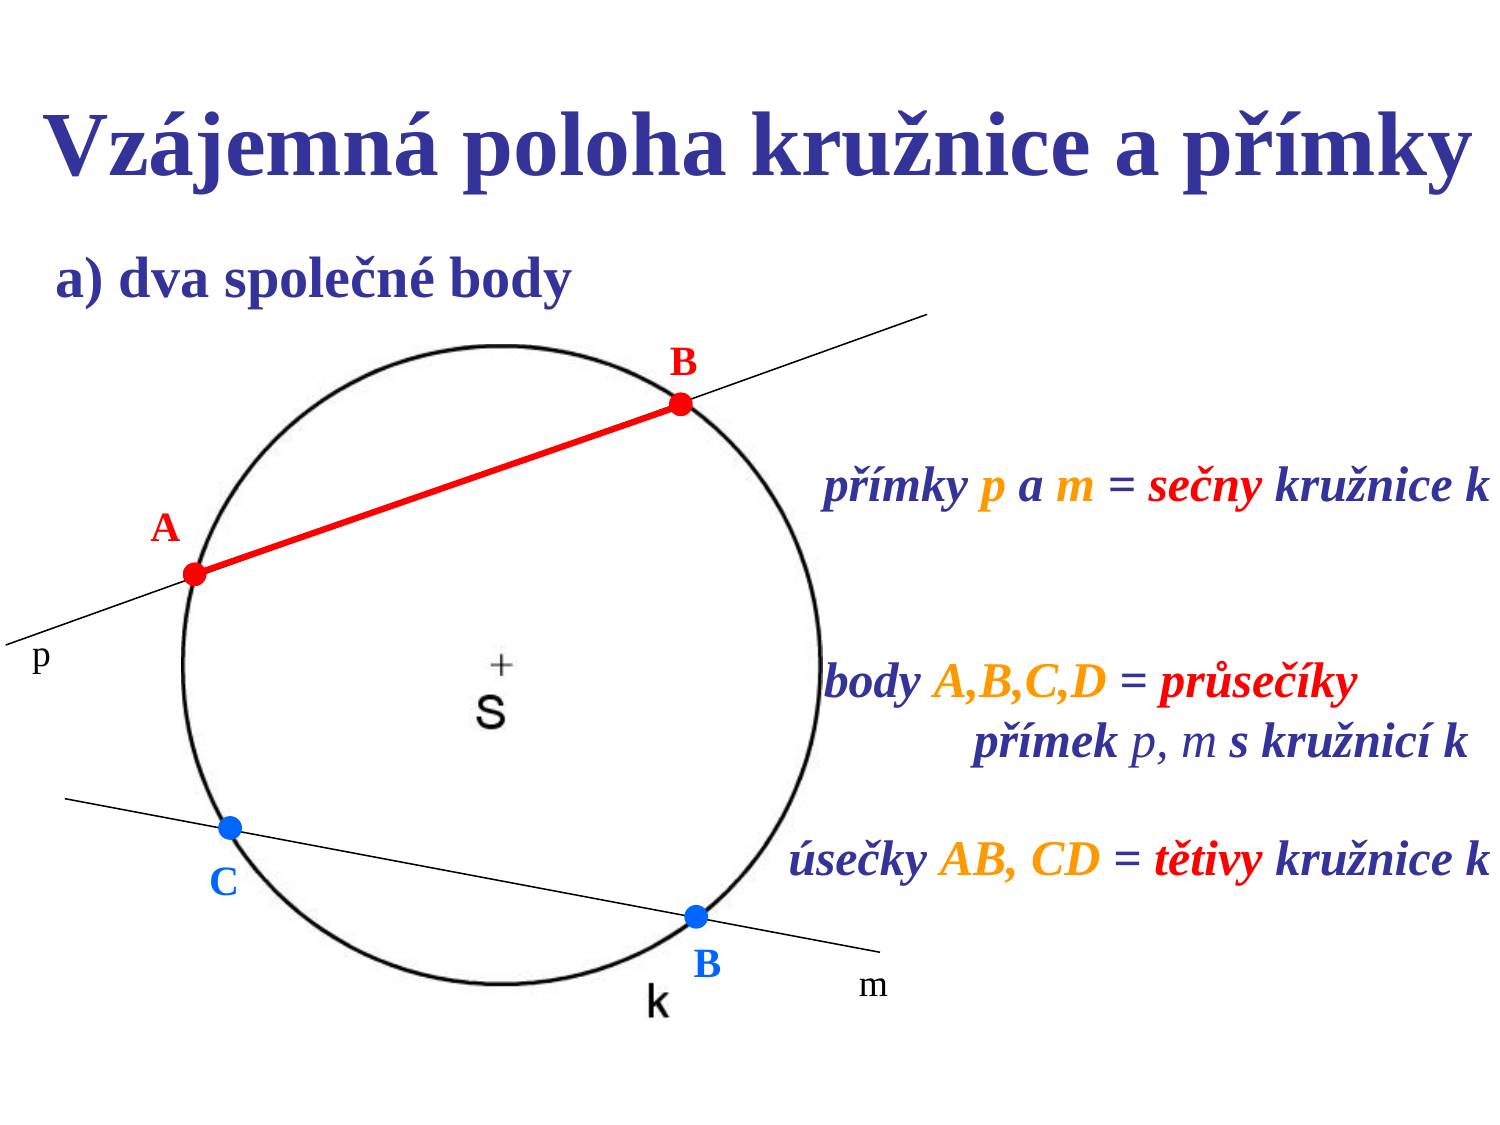

Vzájemná poloha kružnice a přímky
a) dva společné body
B
přímky p a m = sečny kružnice k
A
p
body A,B,C,D = průsečíky 	přímek p, m s kružnicí k
úsečky AB, CD = tětivy kružnice k
C
B
m